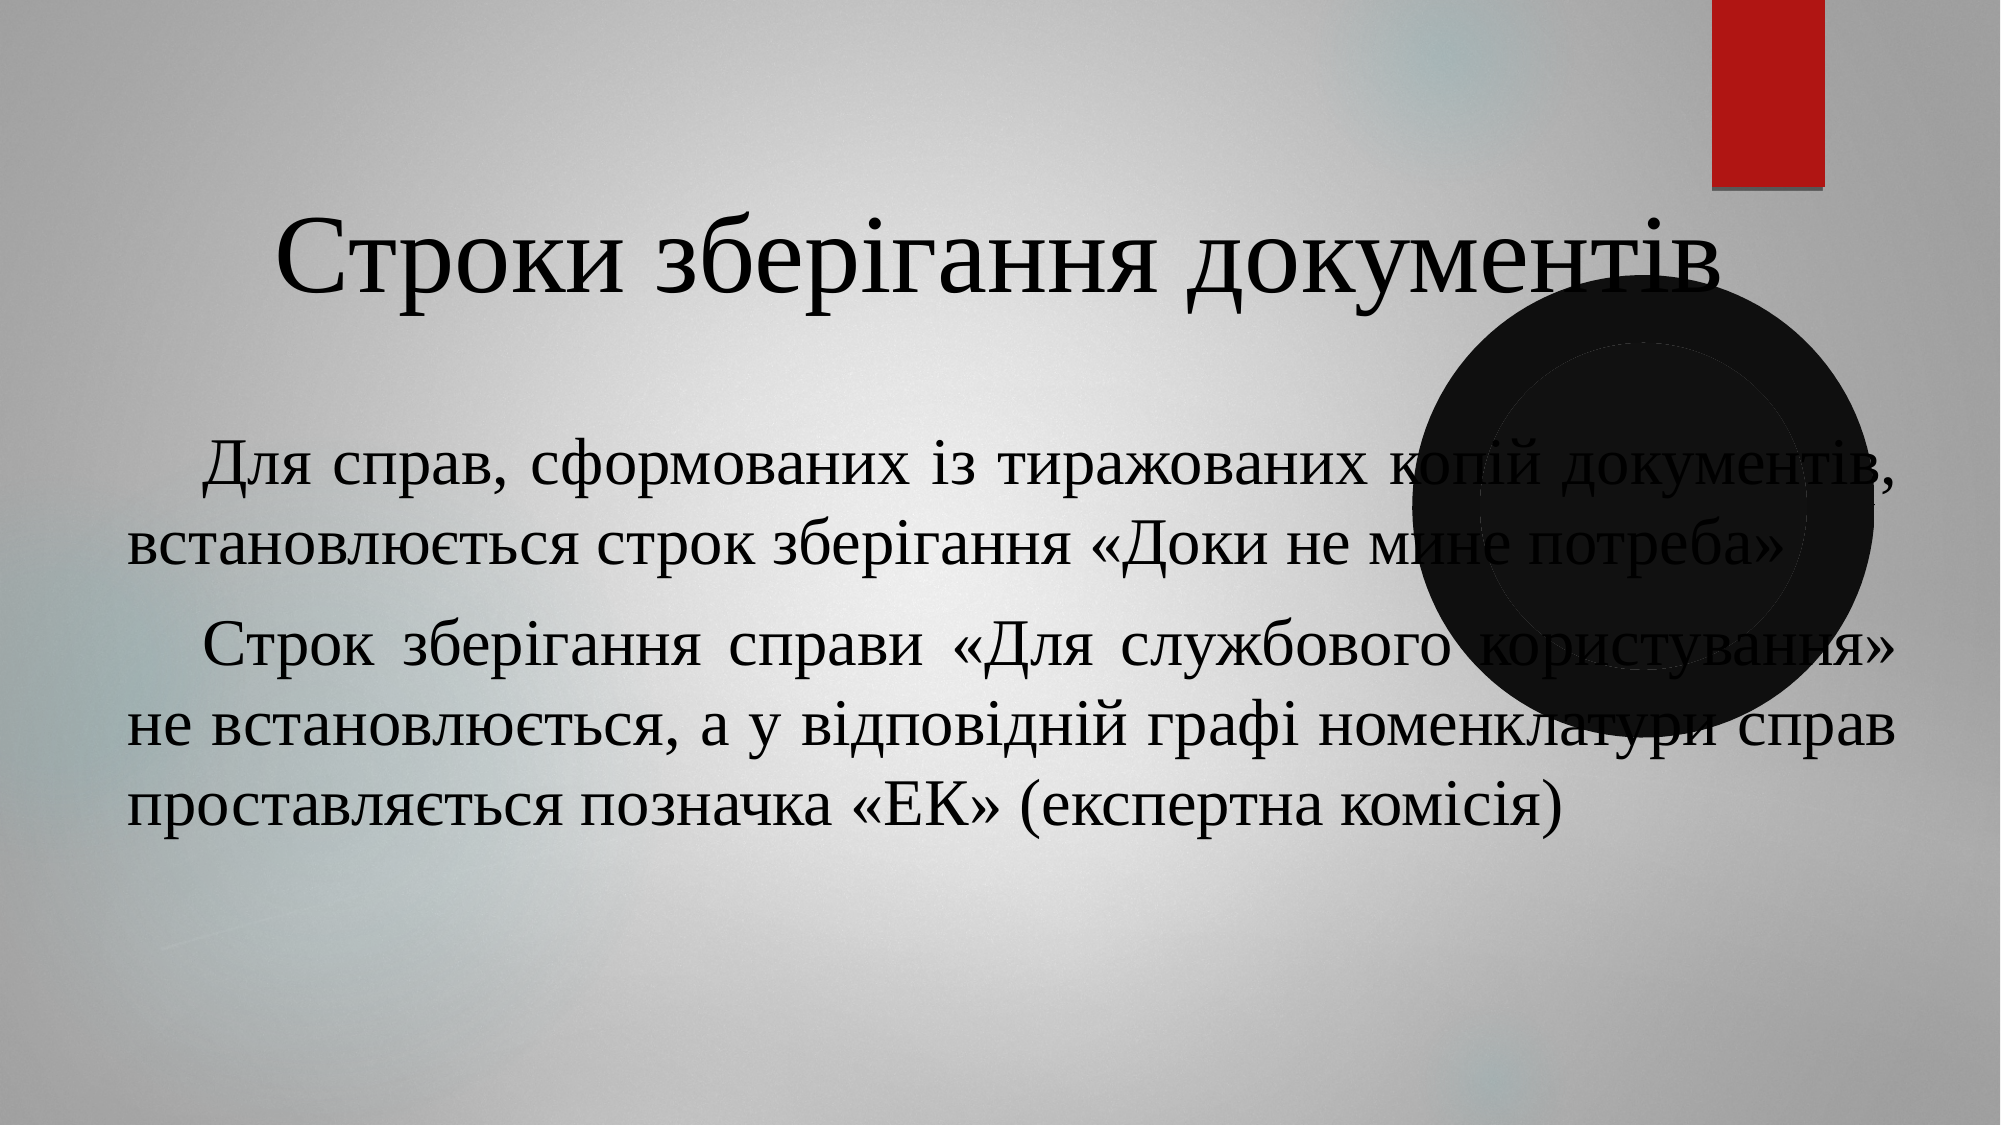

# Строки зберігання документів
	Для справ, сформованих із тиражованих копій документів, встановлюється строк зберігання «Доки не мине потреба»
	Строк зберігання справи «Для службового користування» не встановлюється, а у відповідній графі номенклатури справ проставляється позначка «ЕК» (експертна комісія)